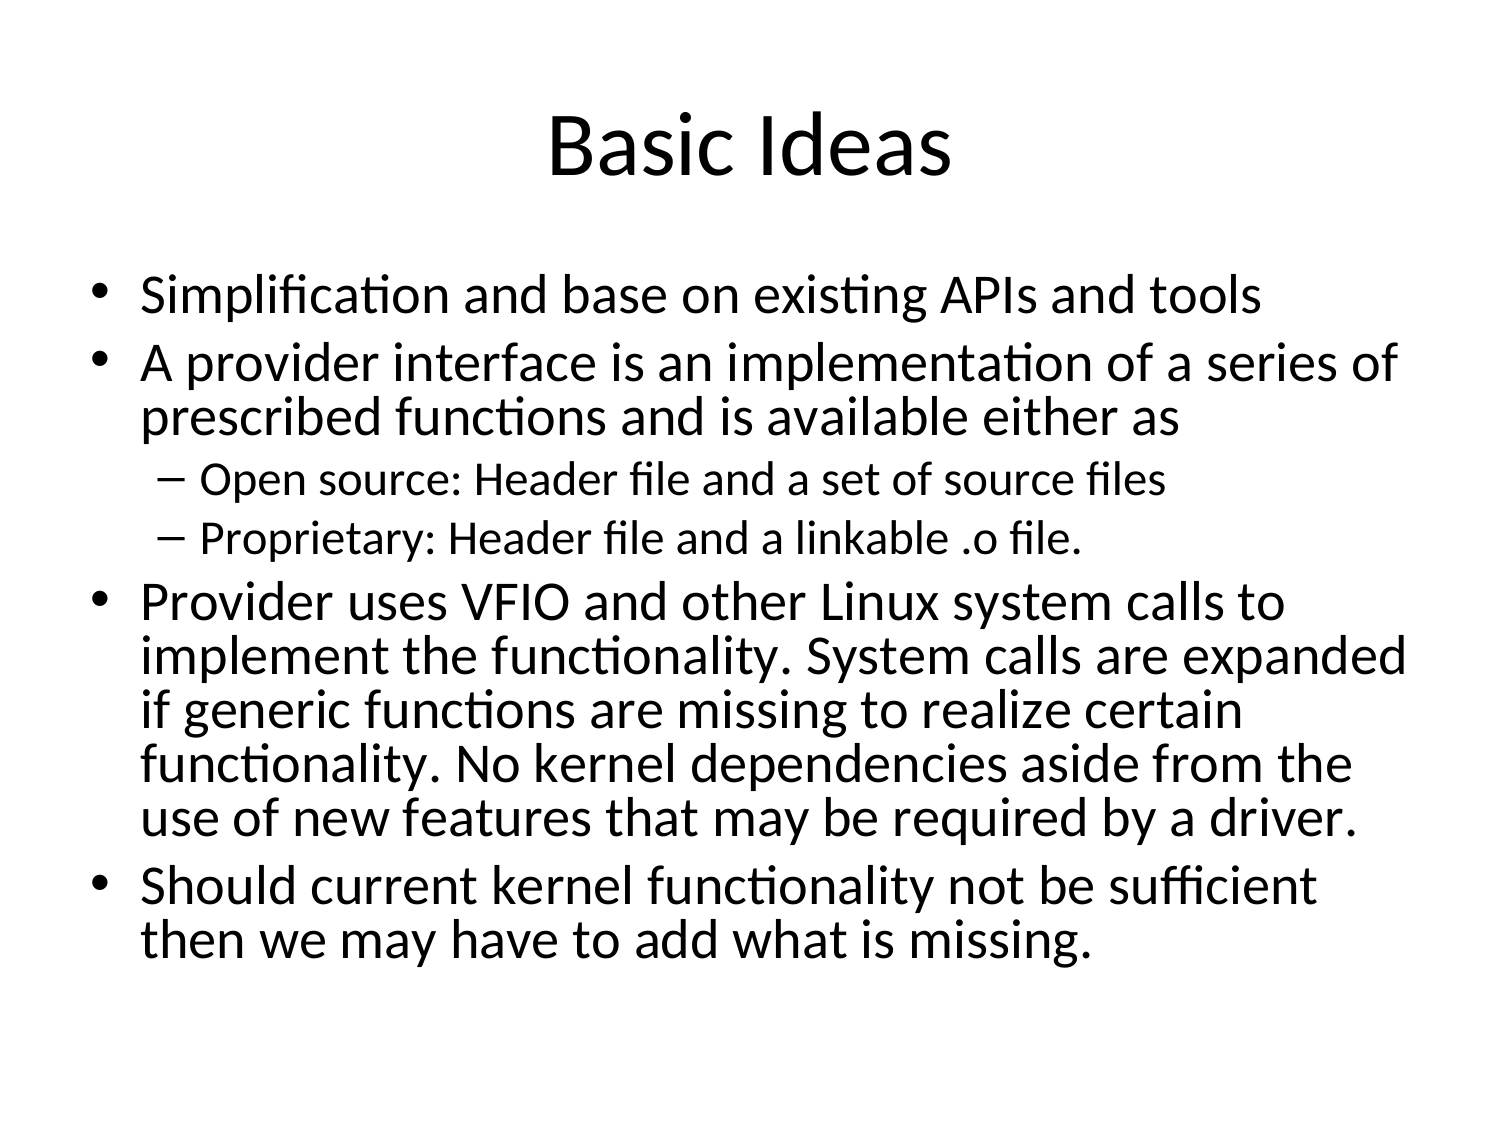

# Basic Ideas
Simplification and base on existing APIs and tools
A provider interface is an implementation of a series of prescribed functions and is available either as
Open source: Header file and a set of source files
Proprietary: Header file and a linkable .o file.
Provider uses VFIO and other Linux system calls to implement the functionality. System calls are expanded if generic functions are missing to realize certain functionality. No kernel dependencies aside from the use of new features that may be required by a driver.
Should current kernel functionality not be sufficient then we may have to add what is missing.